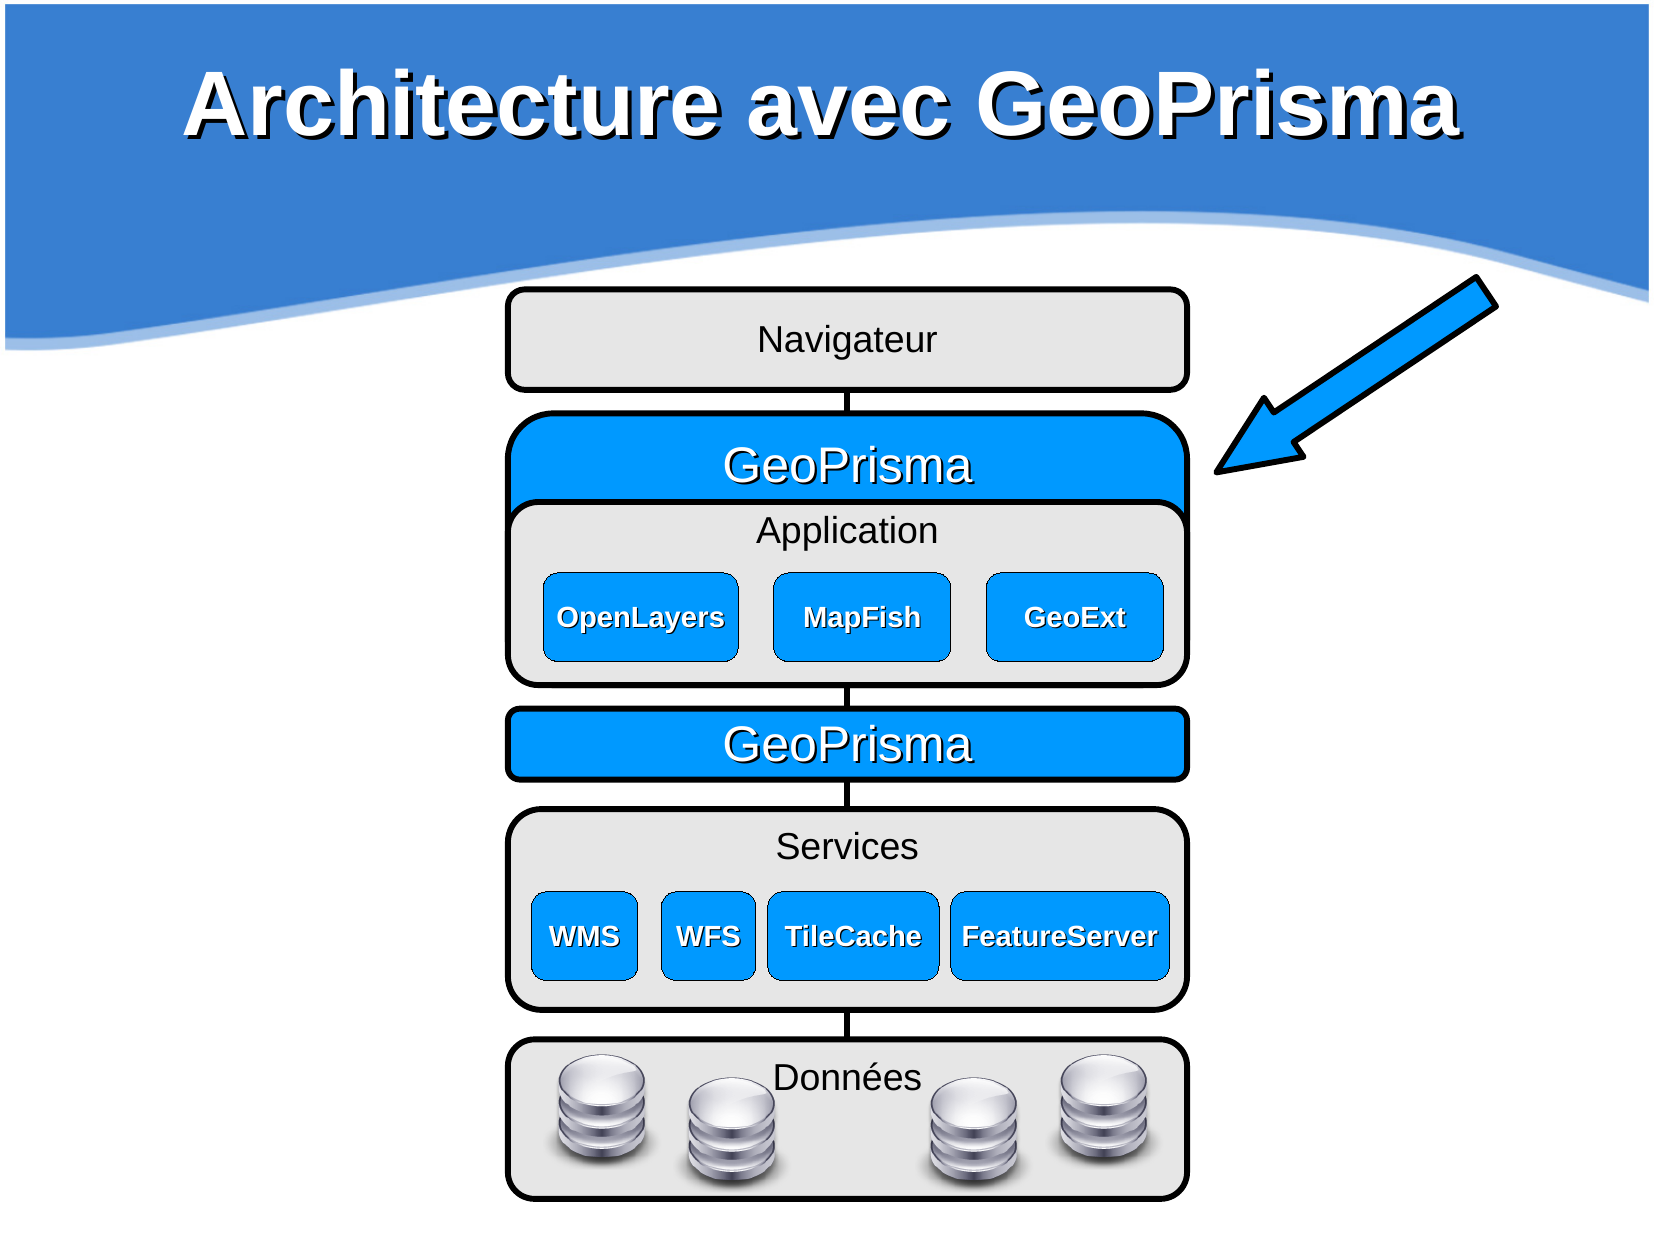

# Architecture avec GeoPrisma
Navigateur
GeoPrisma
Application
OpenLayers
MapFish
GeoExt
GeoPrisma
Services
WMS
WFS
TileCache
FeatureServer
Données